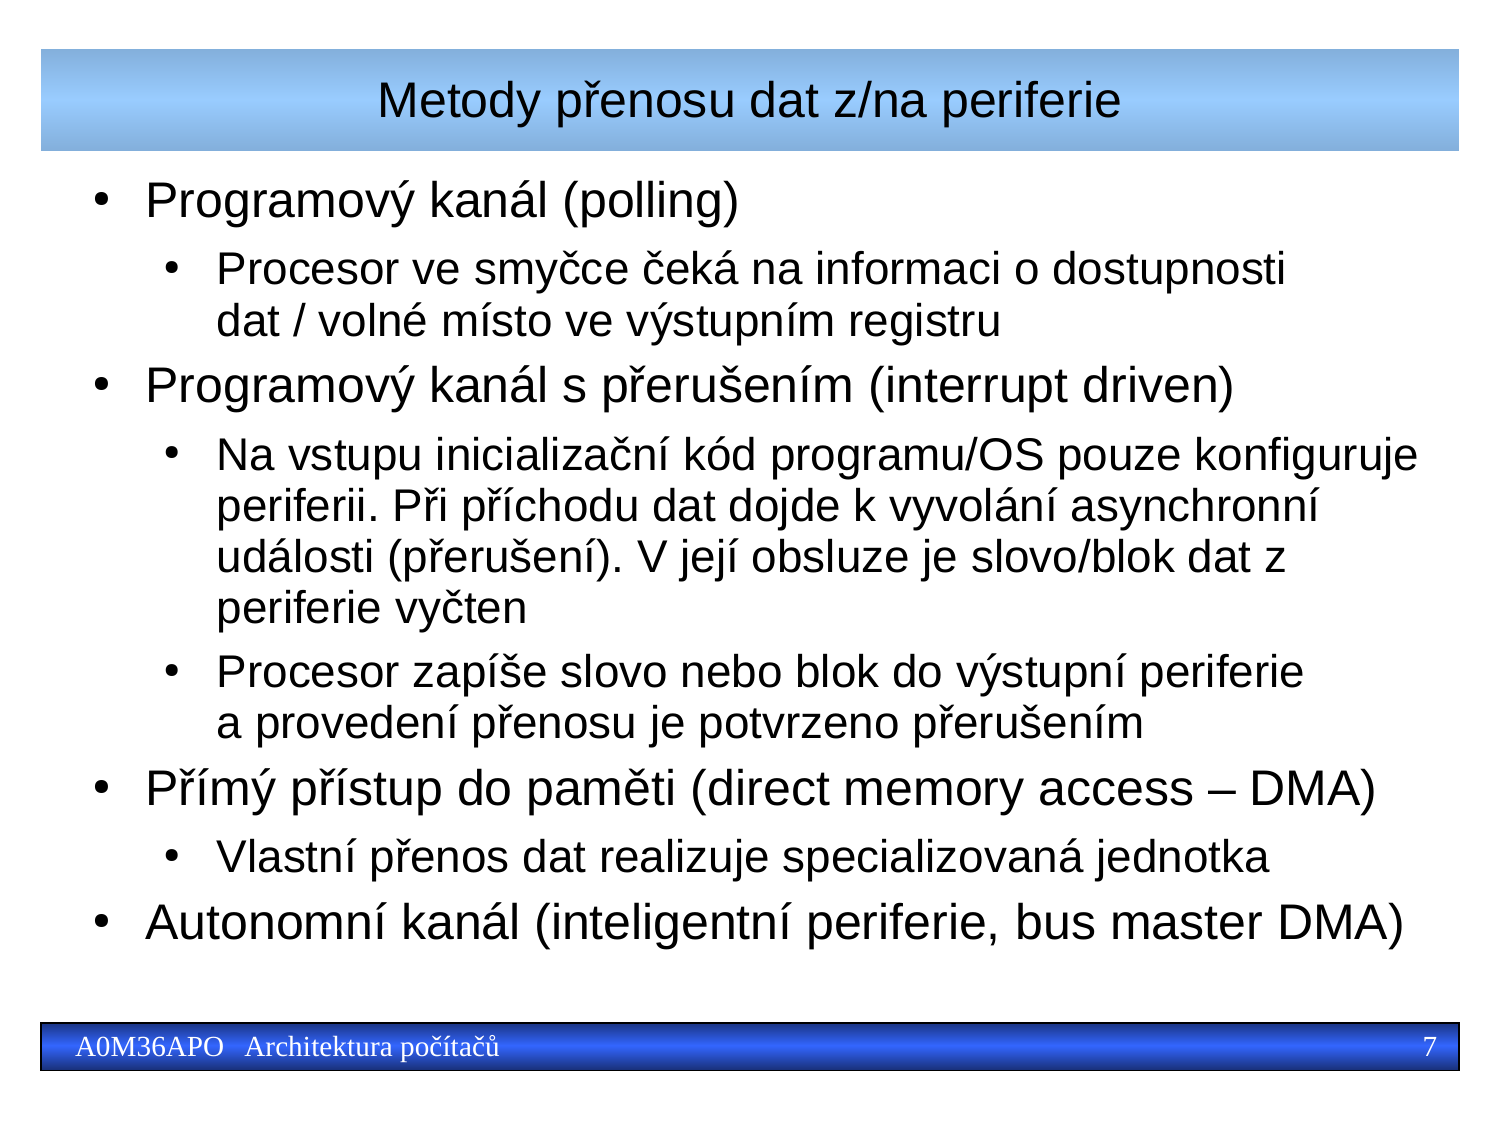

# Metody přenosu dat z/na periferie
Programový kanál (polling)
Procesor ve smyčce čeká na informaci o dostupnosti dat / volné místo ve výstupním registru
Programový kanál s přerušením (interrupt driven)
Na vstupu inicializační kód programu/OS pouze konfiguruje periferii. Při příchodu dat dojde k vyvolání asynchronní události (přerušení). V její obsluze je slovo/blok dat z periferie vyčten
Procesor zapíše slovo nebo blok do výstupní periferie a provedení přenosu je potvrzeno přerušením
Přímý přístup do paměti (direct memory access – DMA)
Vlastní přenos dat realizuje specializovaná jednotka
Autonomní kanál (inteligentní periferie, bus master DMA)
A0M36APO Architektura počítačů
7